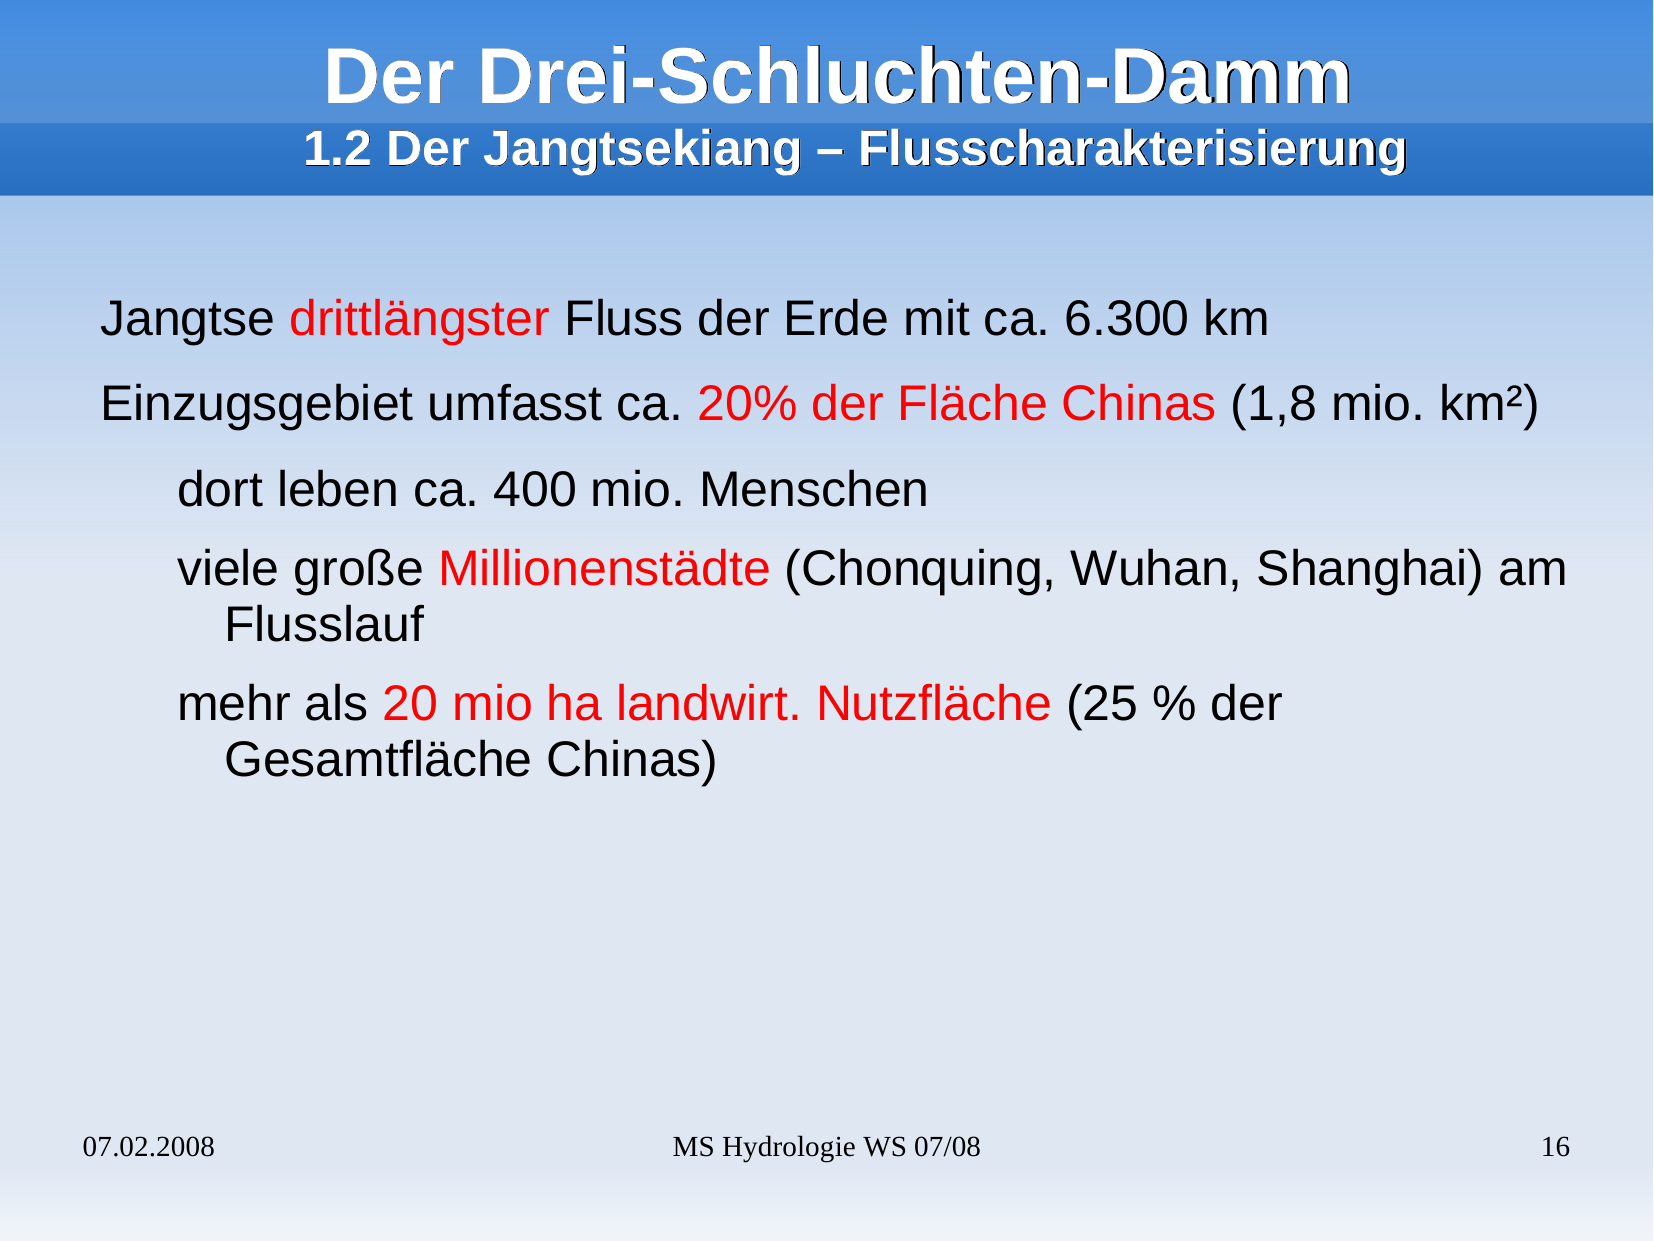

# Der Drei-Schluchten-Damm 1.2 Der Jangtsekiang – Flusscharakterisierung
Jangtse drittlängster Fluss der Erde mit ca. 6.300 km
Einzugsgebiet umfasst ca. 20% der Fläche Chinas (1,8 mio. km²)
dort leben ca. 400 mio. Menschen
viele große Millionenstädte (Chonquing, Wuhan, Shanghai) am Flusslauf
mehr als 20 mio ha landwirt. Nutzfläche (25 % der Gesamtfläche Chinas)
07.02.2008
MS Hydrologie WS 07/08
16